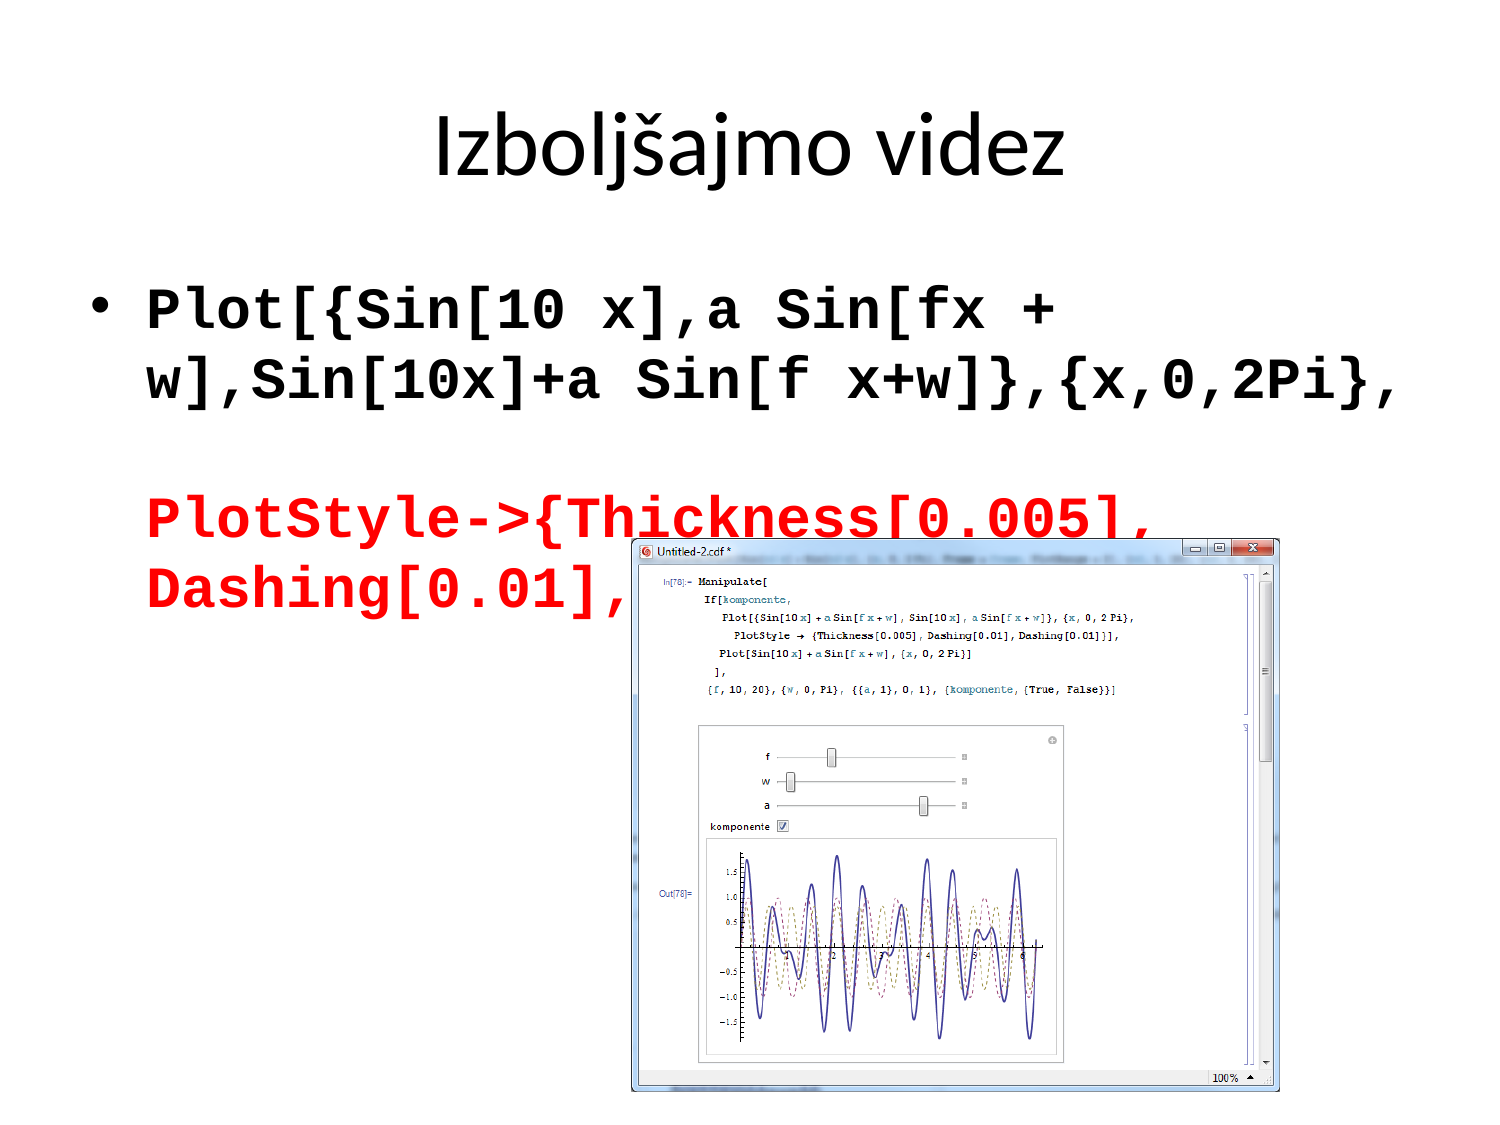

# Izboljšajmo videz
Plot[{Sin[10 x],a Sin[fx + w],Sin[10x]+a Sin[f x+w]},{x,0,2Pi},
PlotStyle->{Thickness[0.005], Dashing[0.01], Dashing[0.01]}],